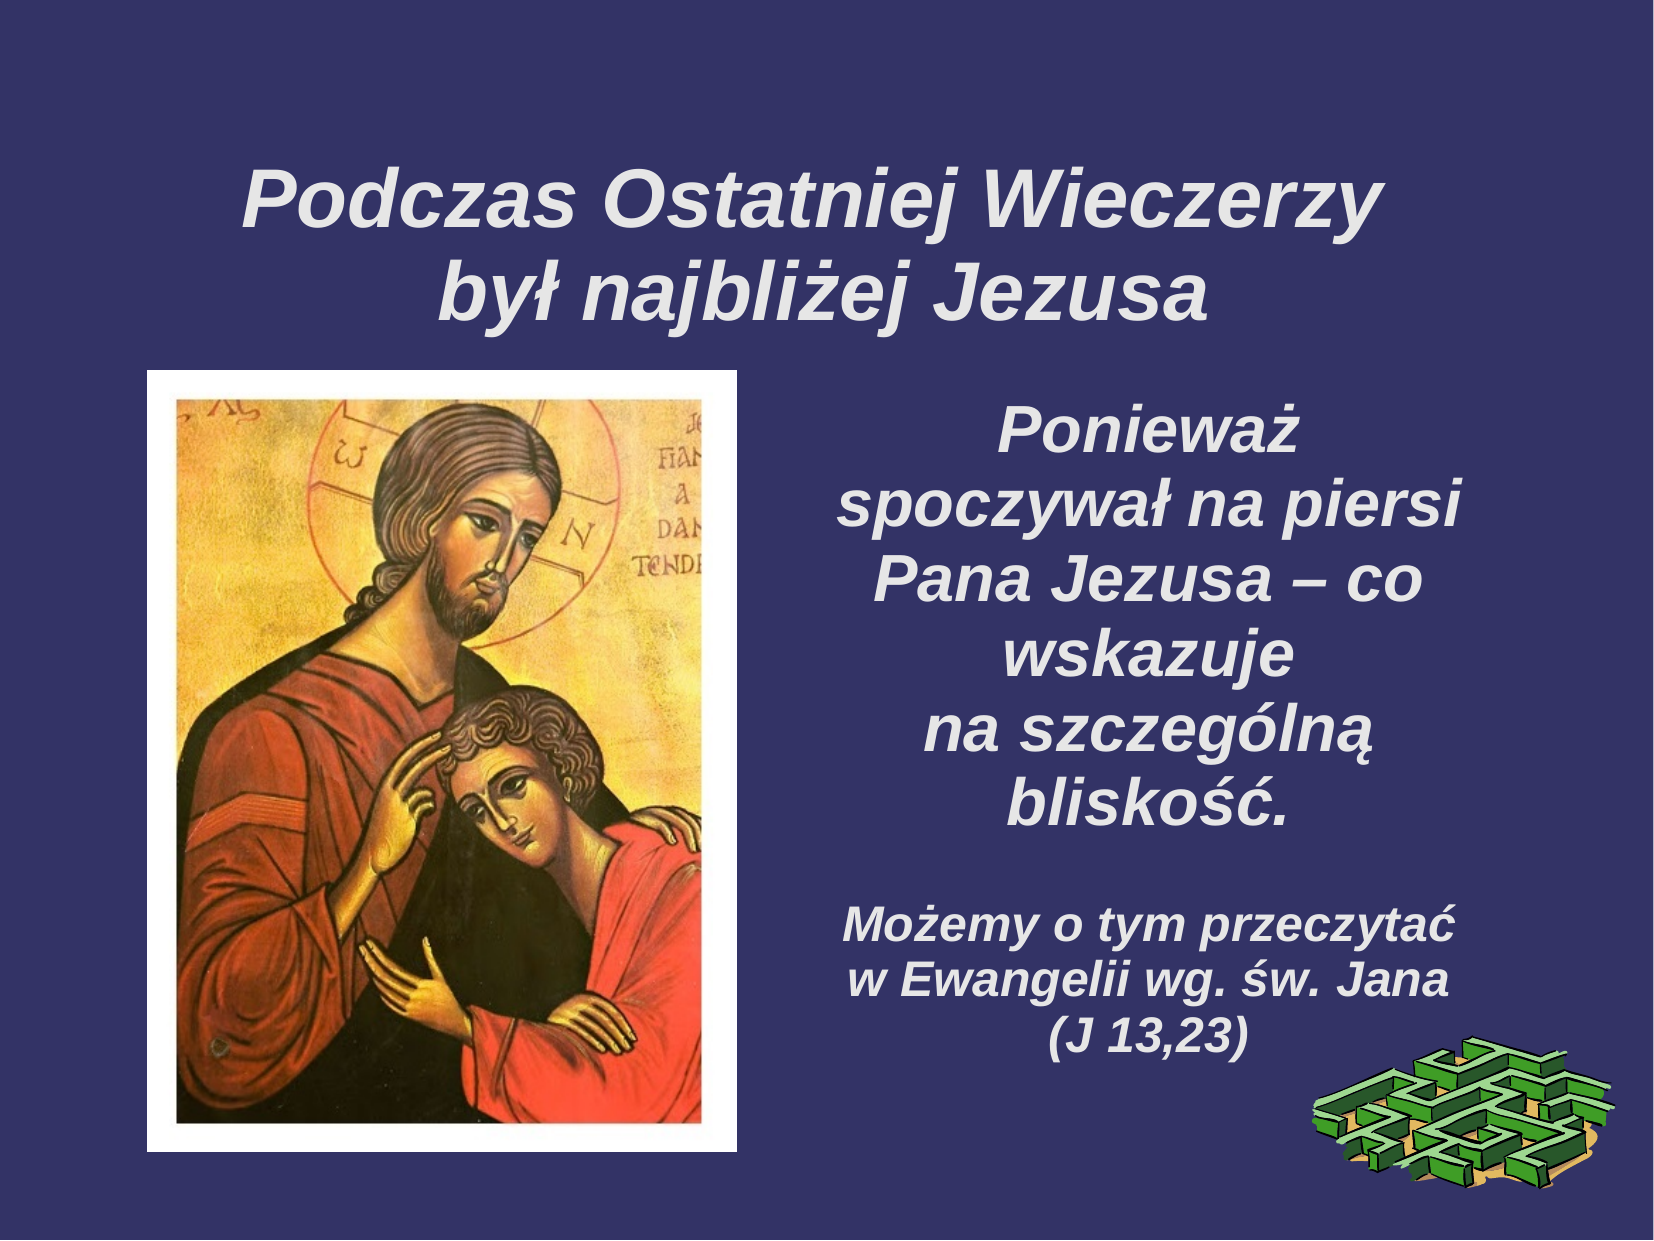

# Podczas Ostatniej Wieczerzy był najbliżej Jezusa
Ponieważ spoczywał na piersi Pana Jezusa – co wskazuje na szczególną bliskość.
Możemy o tym przeczytać w Ewangelii wg. św. Jana (J 13,23)